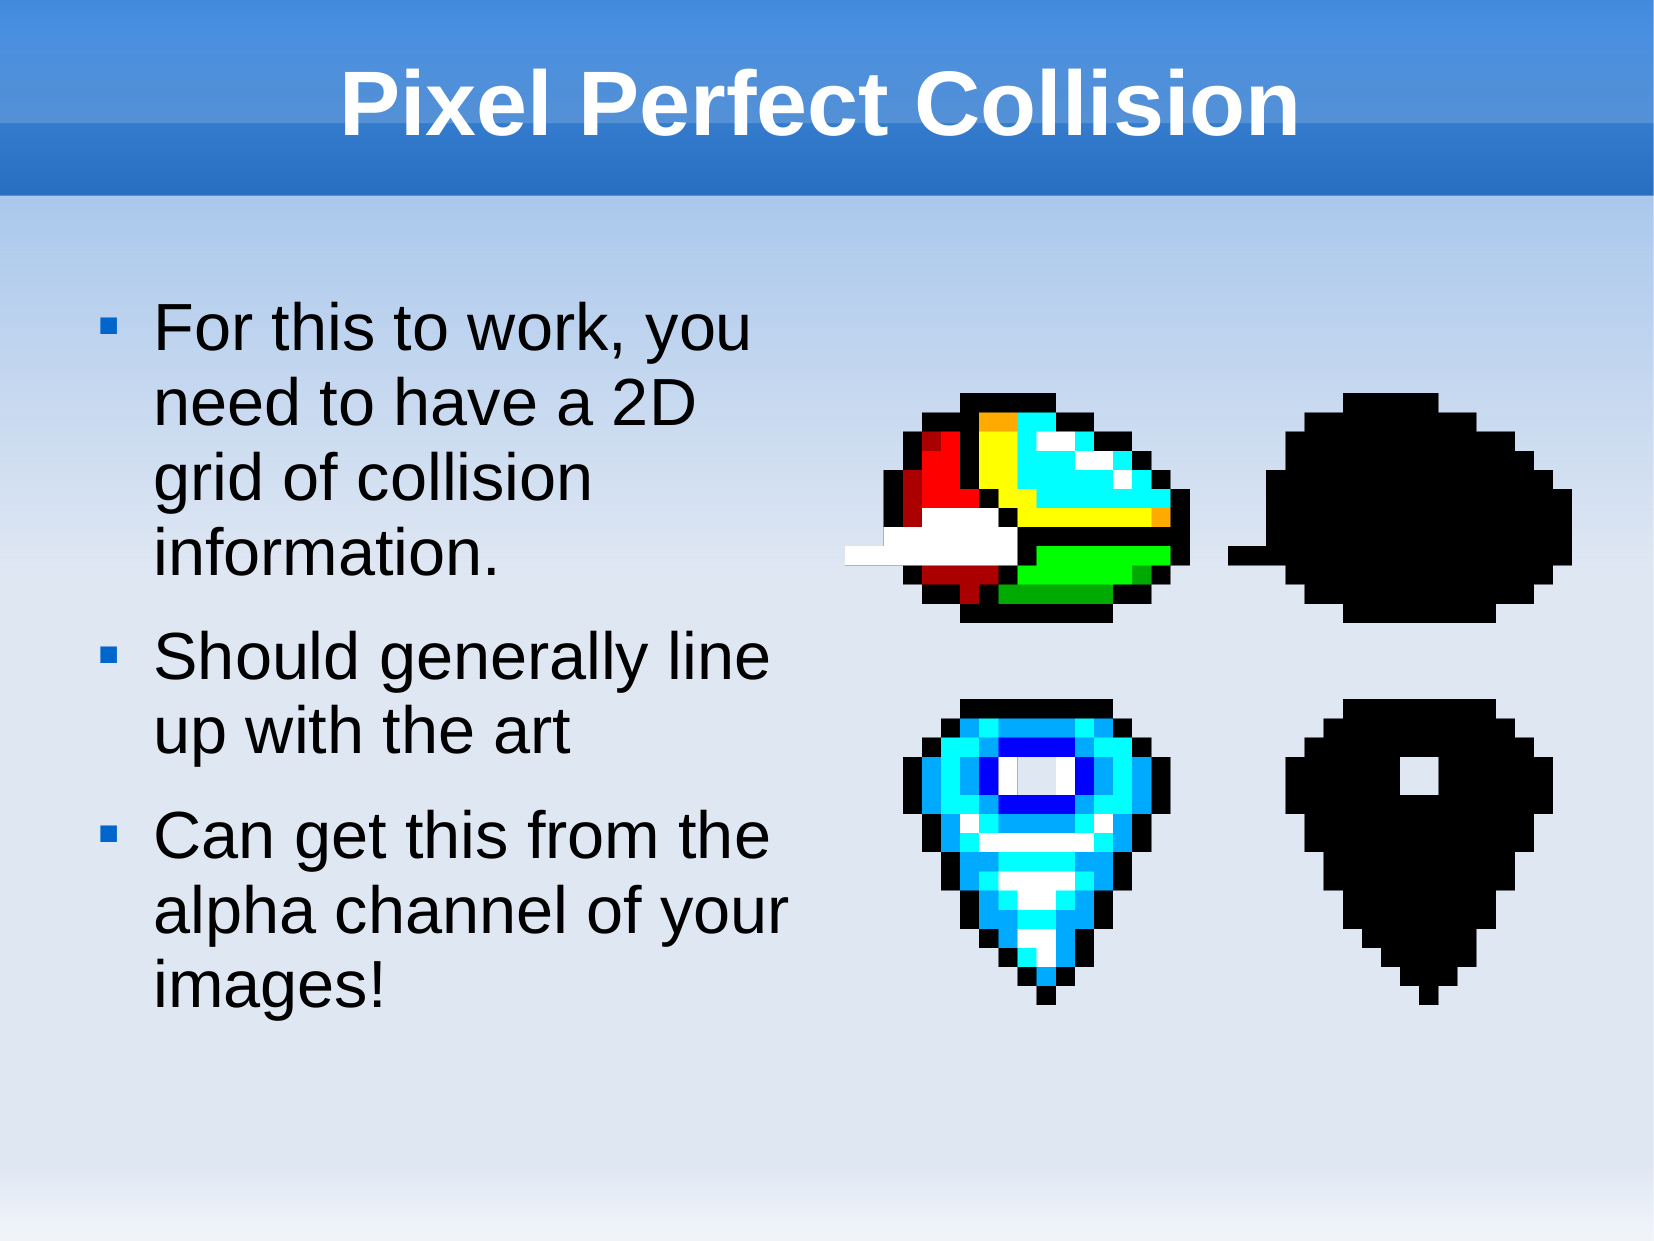

# Pixel Perfect Collision
For this to work, you need to have a 2D grid of collision information.
Should generally line up with the art
Can get this from the alpha channel of your images!